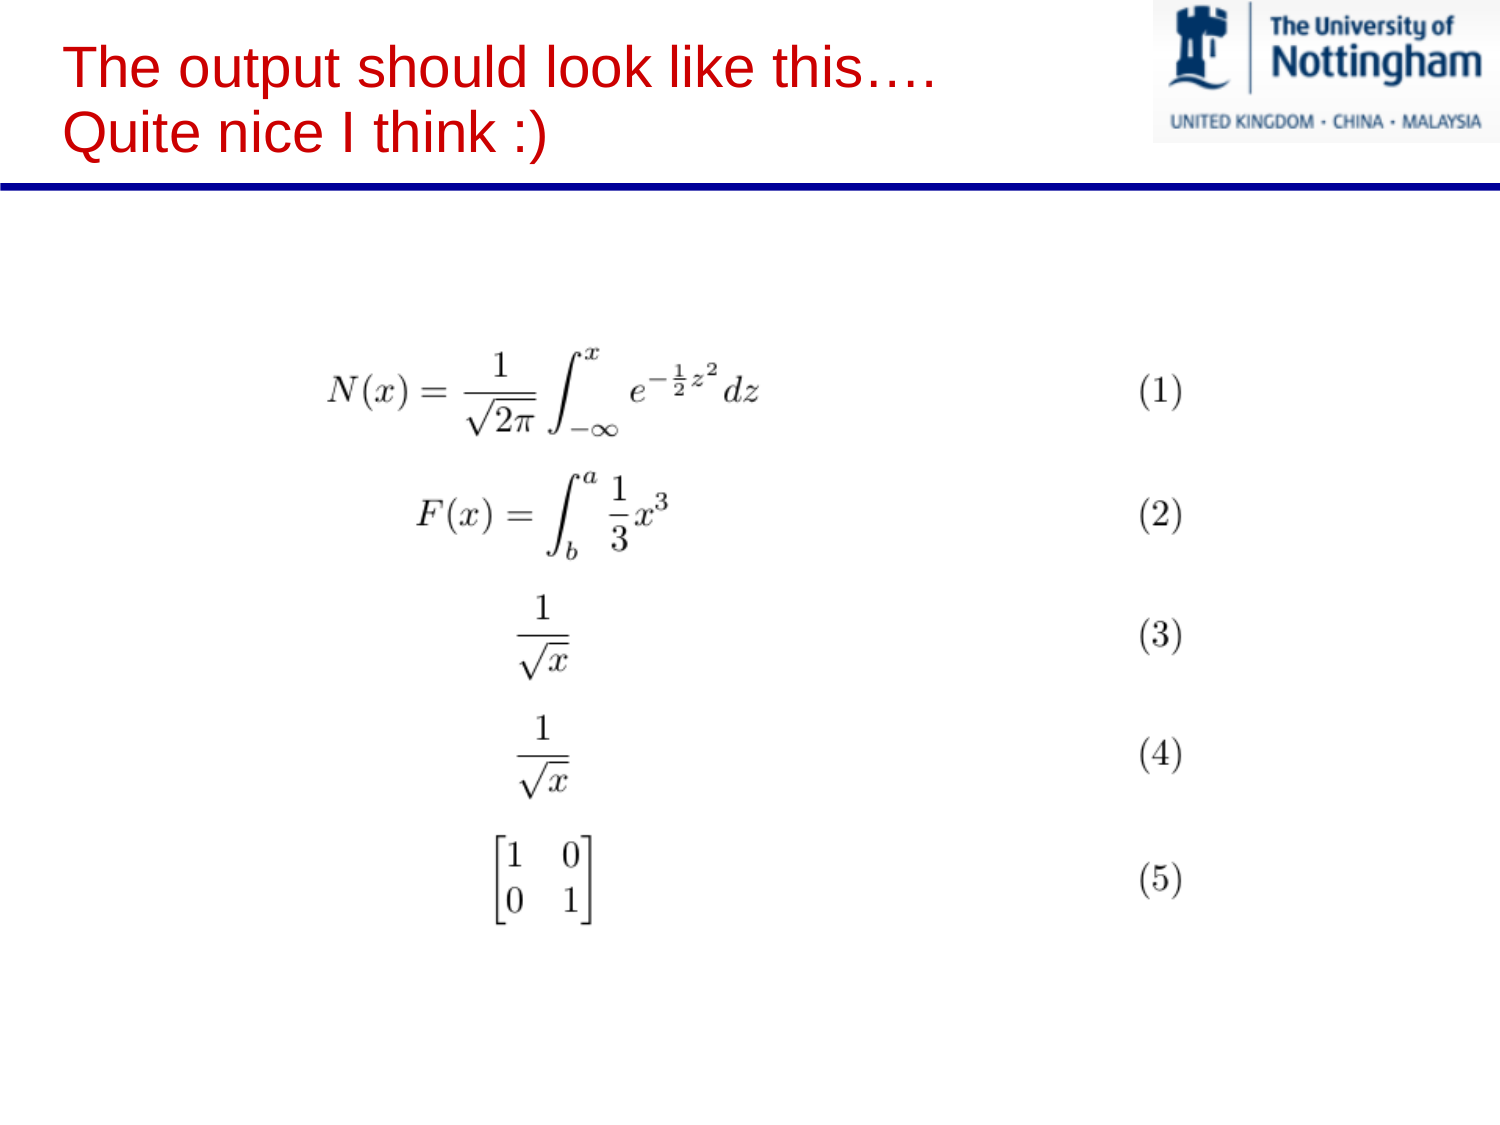

The output should look like this…. Quite nice I think :)